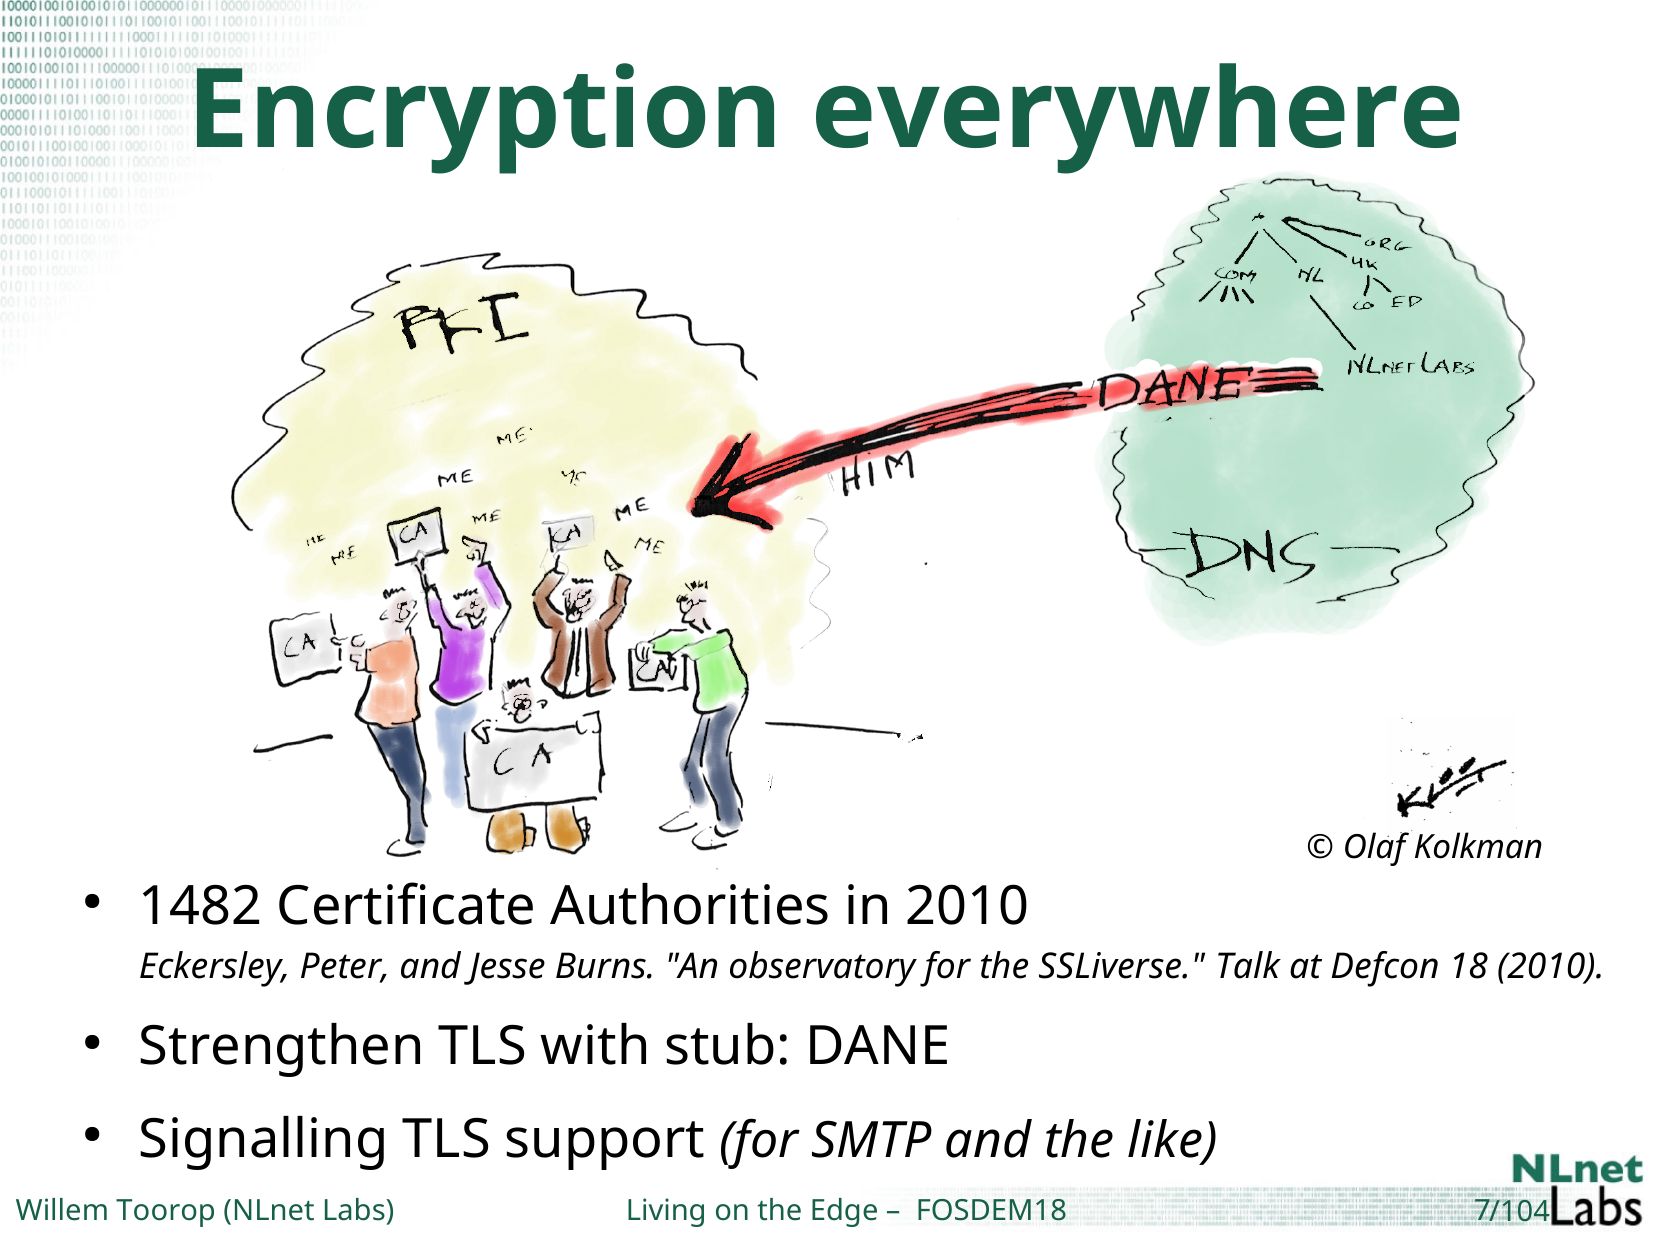

Encryption everywhere
© Olaf Kolkman
# 1482 Certificate Authorities in 2010 Eckersley, Peter, and Jesse Burns. "An observatory for the SSLiverse." Talk at Defcon 18 (2010).
Strengthen TLS with stub: DANE
Signalling TLS support (for SMTP and the like)